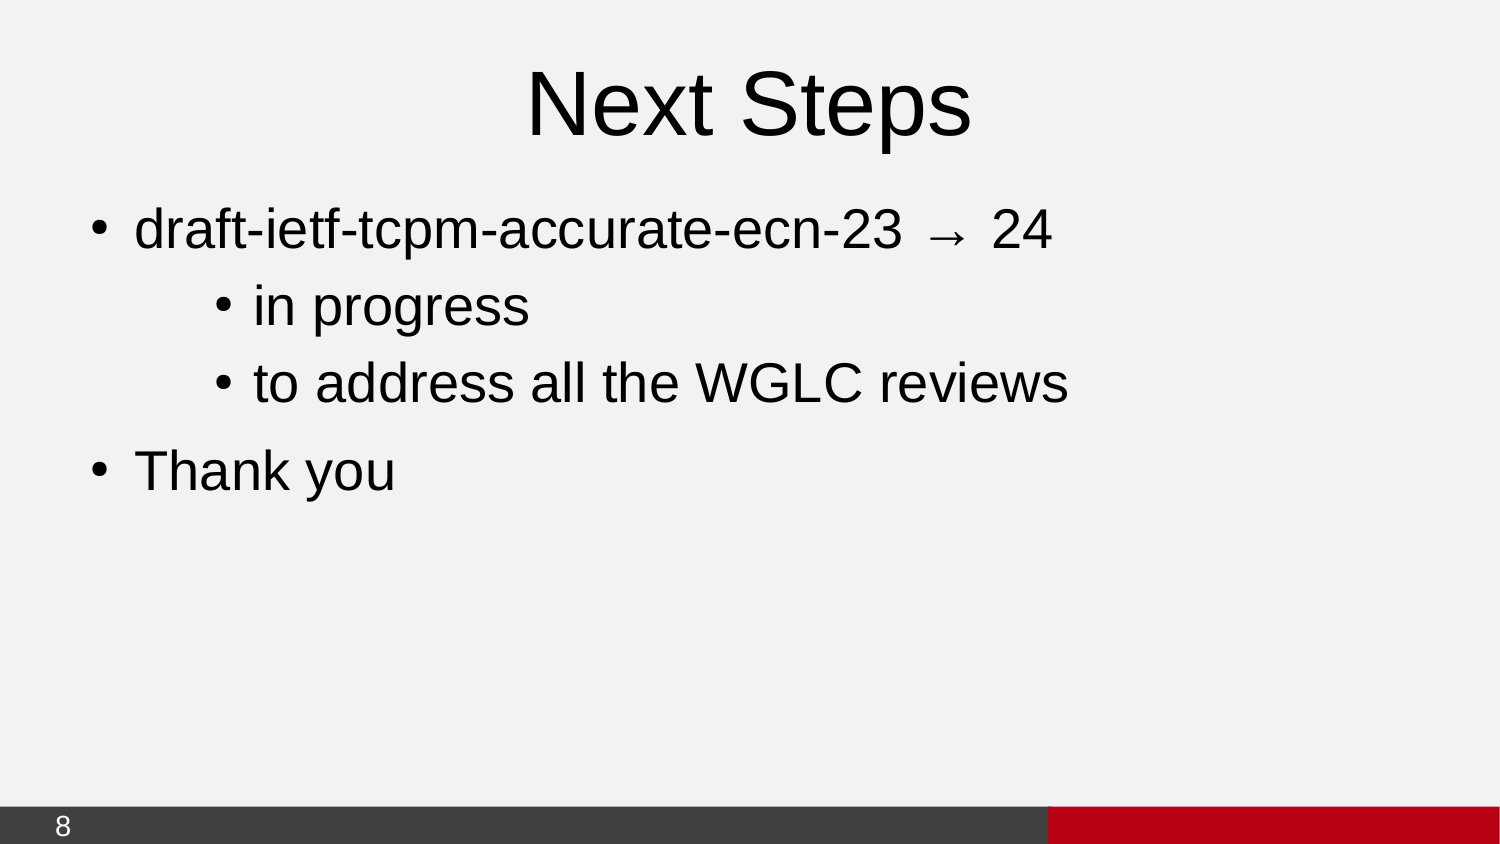

# Next Steps
draft-ietf-tcpm-accurate-ecn-23 → 24
in progress
to address all the WGLC reviews
Thank you
8